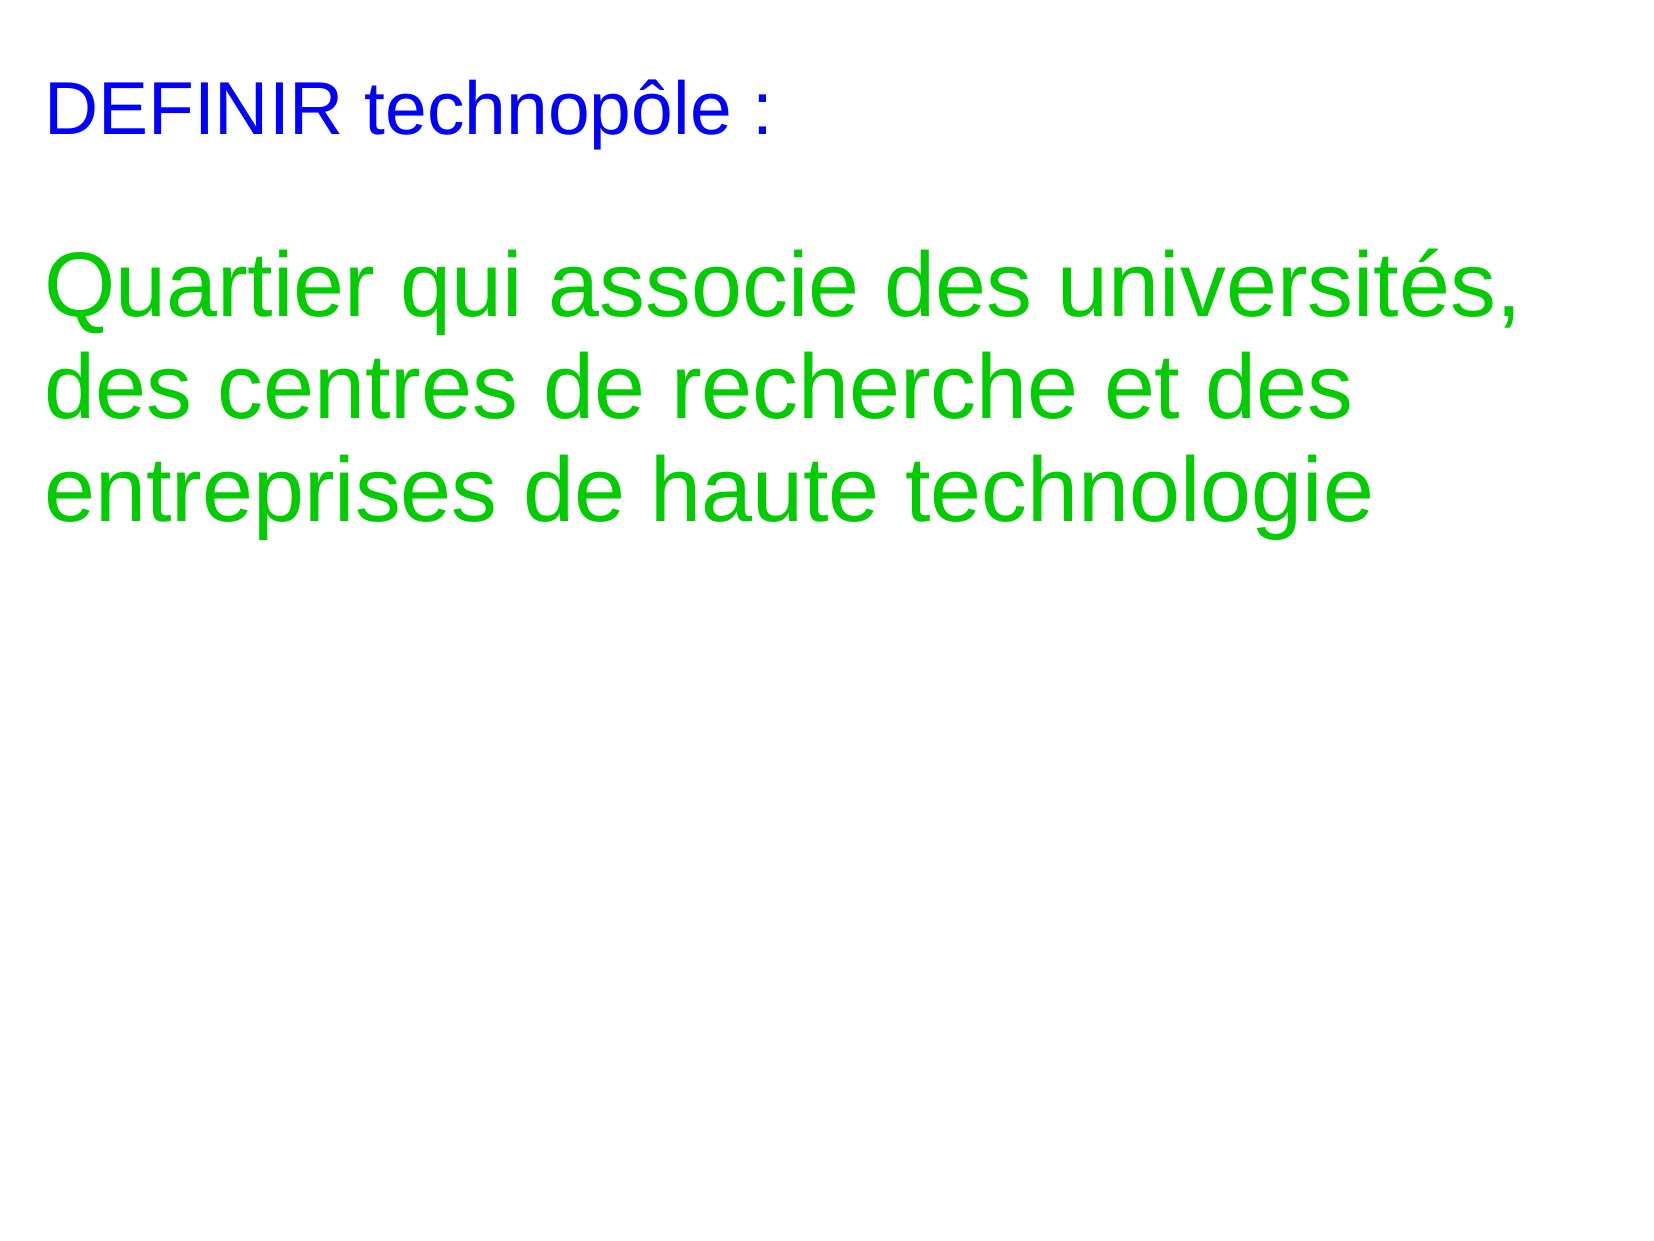

DEFINIR technopôle :
Quartier qui associe des universités, des centres de recherche et des entreprises de haute technologie